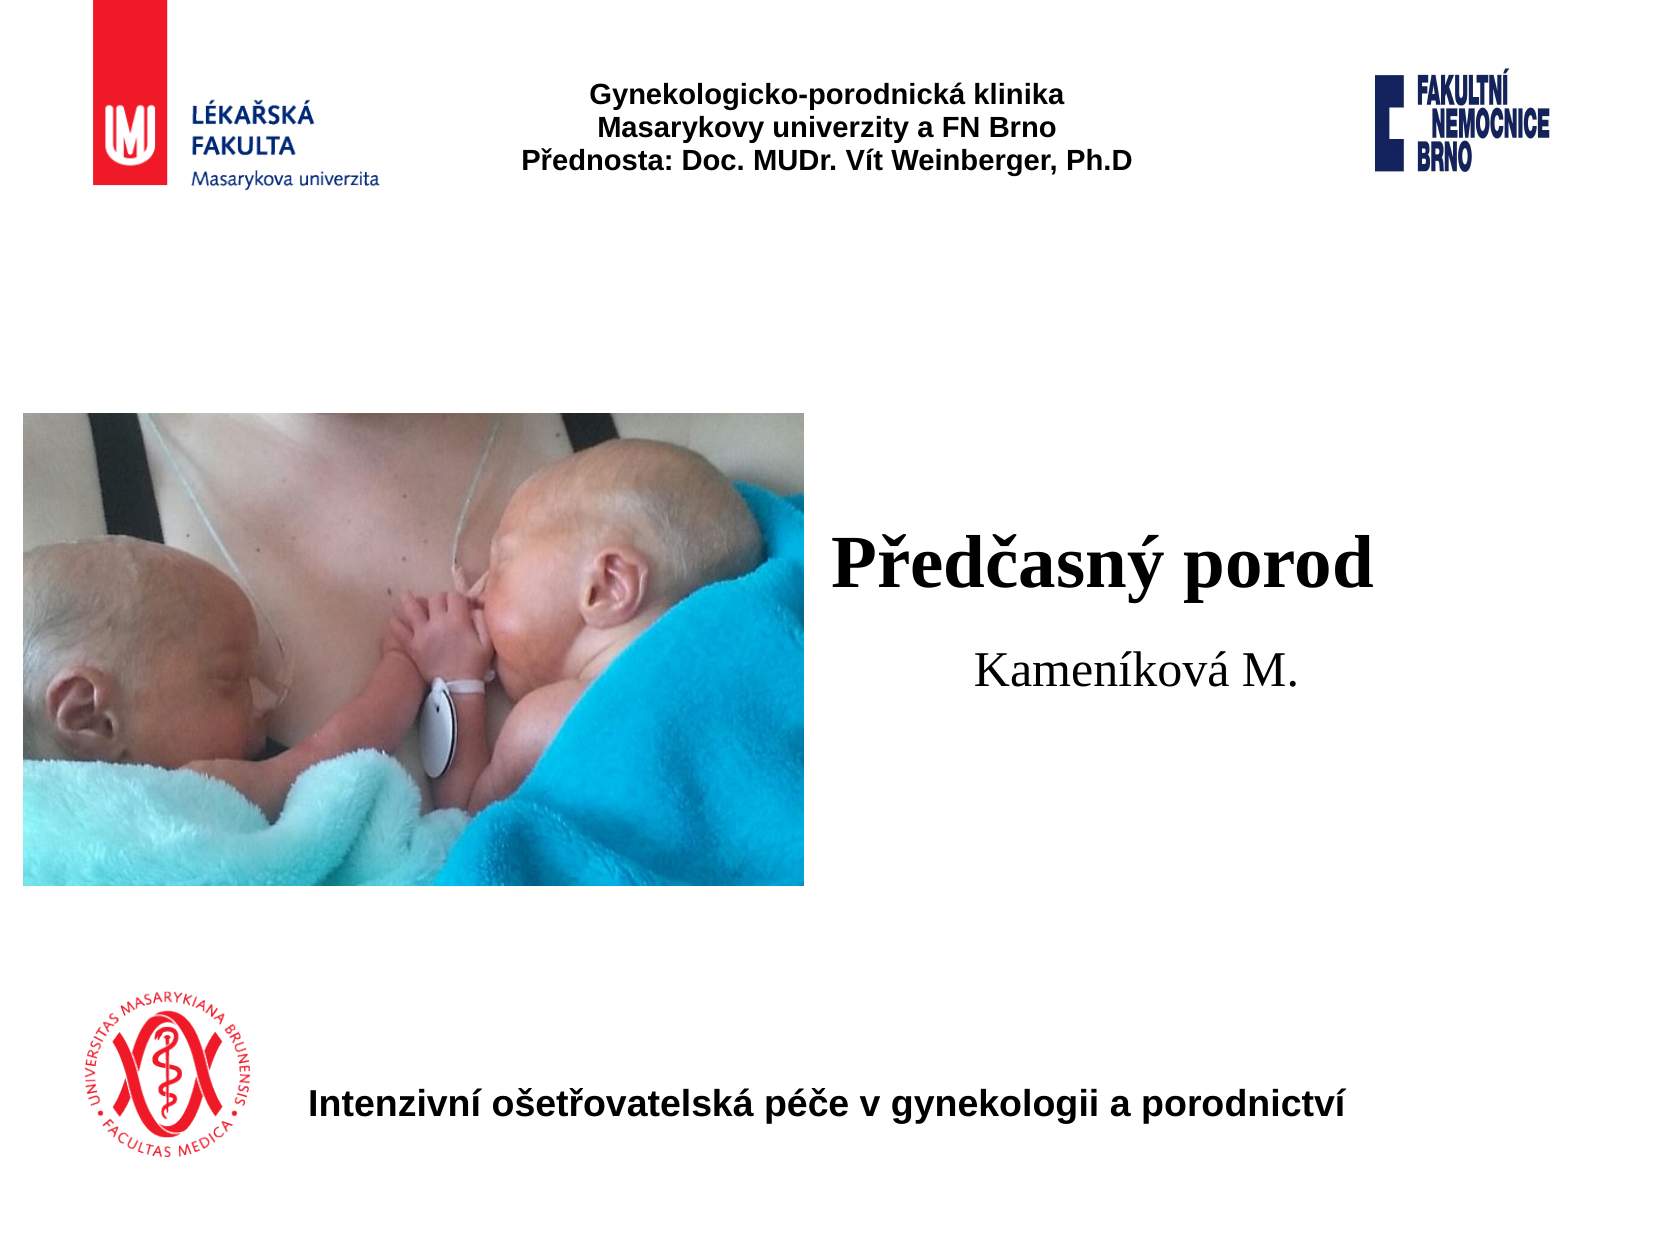

Gynekologicko-porodnická klinika
Masarykovy univerzity a FN Brno
Přednosta: Doc. MUDr. Vít Weinberger, Ph.D
# Předčasný porod
 Kameníková M.
Intenzivní ošetřovatelská péče v gynekologii a porodnictví